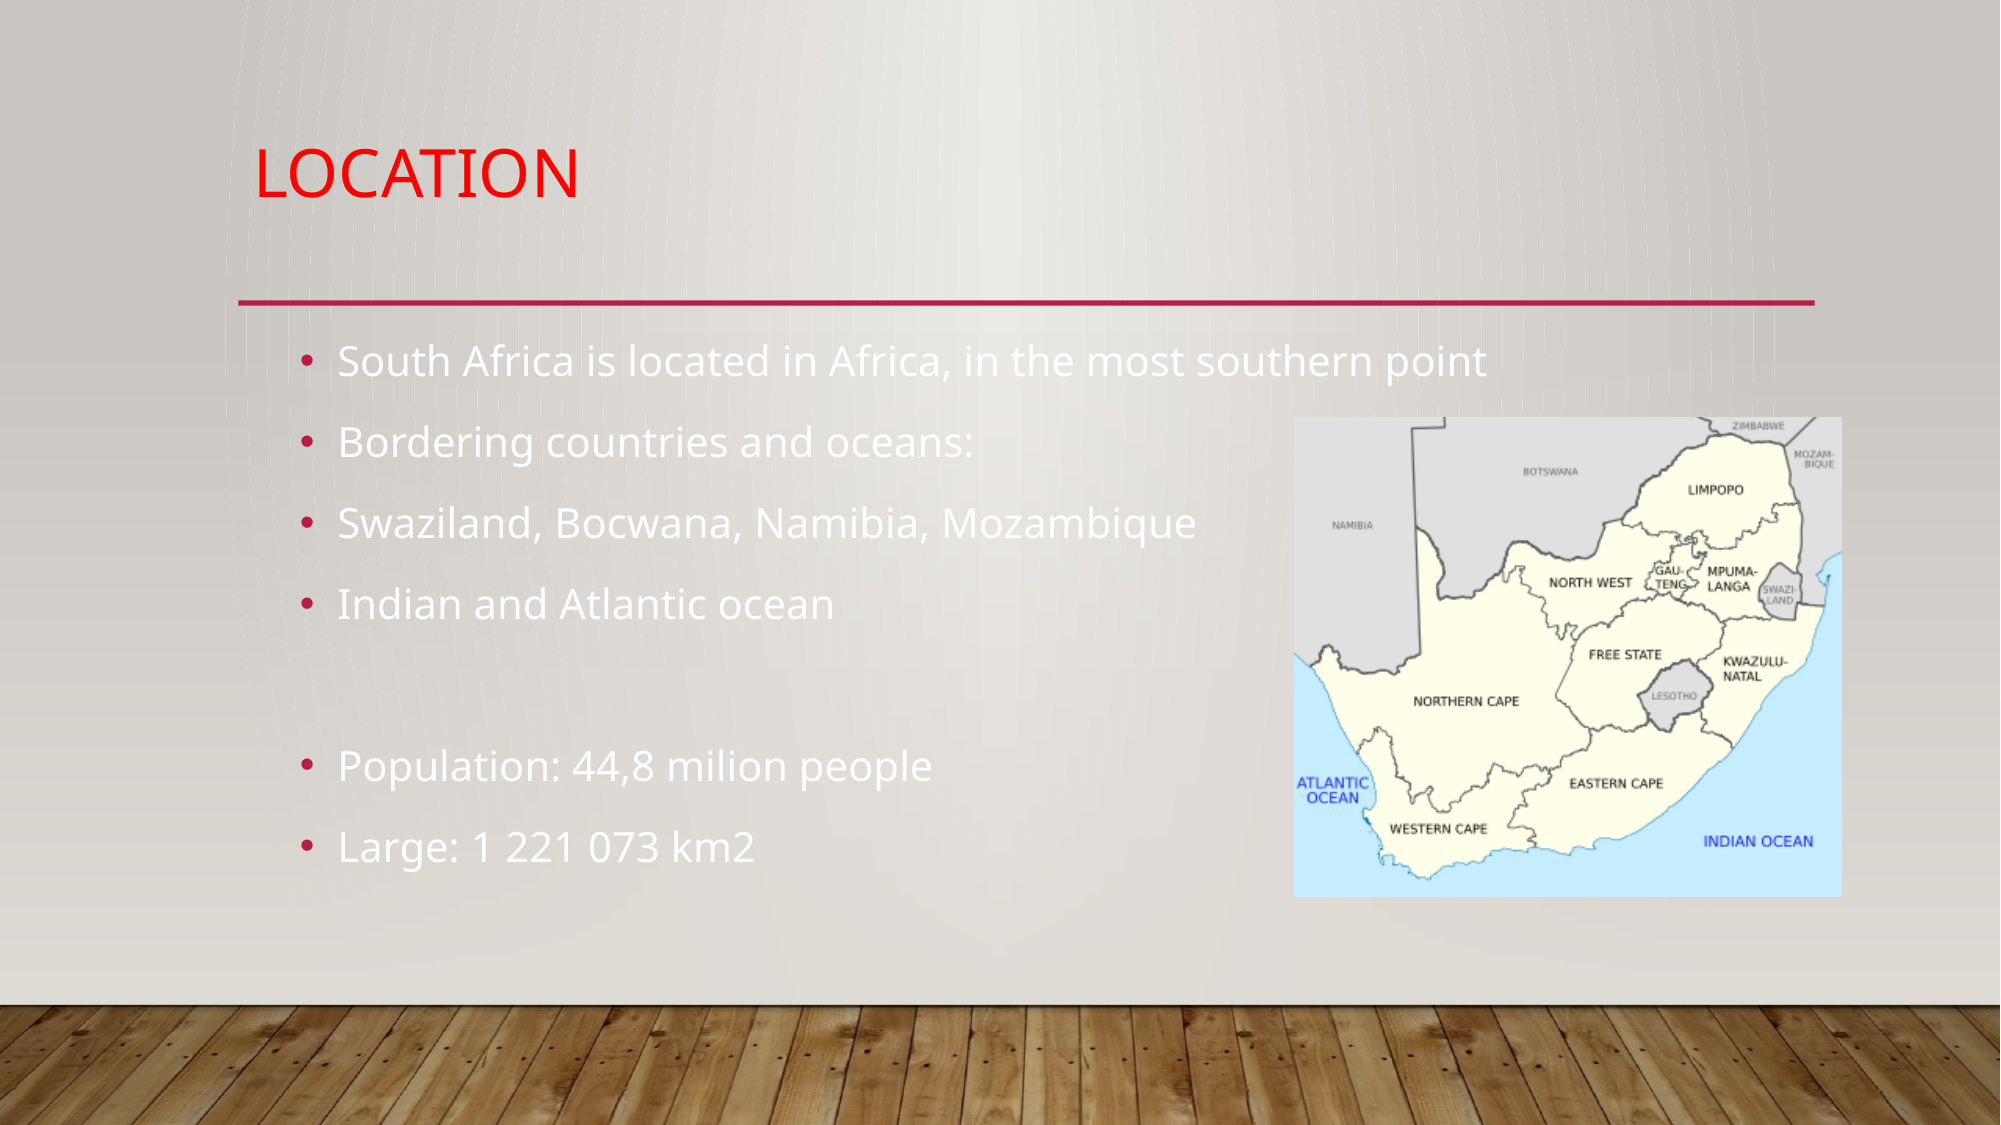

# LOCATION
South Africa is located in Africa, in the most southern point
Bordering countries and oceans:
Swaziland, Bocwana, Namibia, Mozambique
Indian and Atlantic ocean
Population: 44,8 milion people
Large: 1 221 073 km2